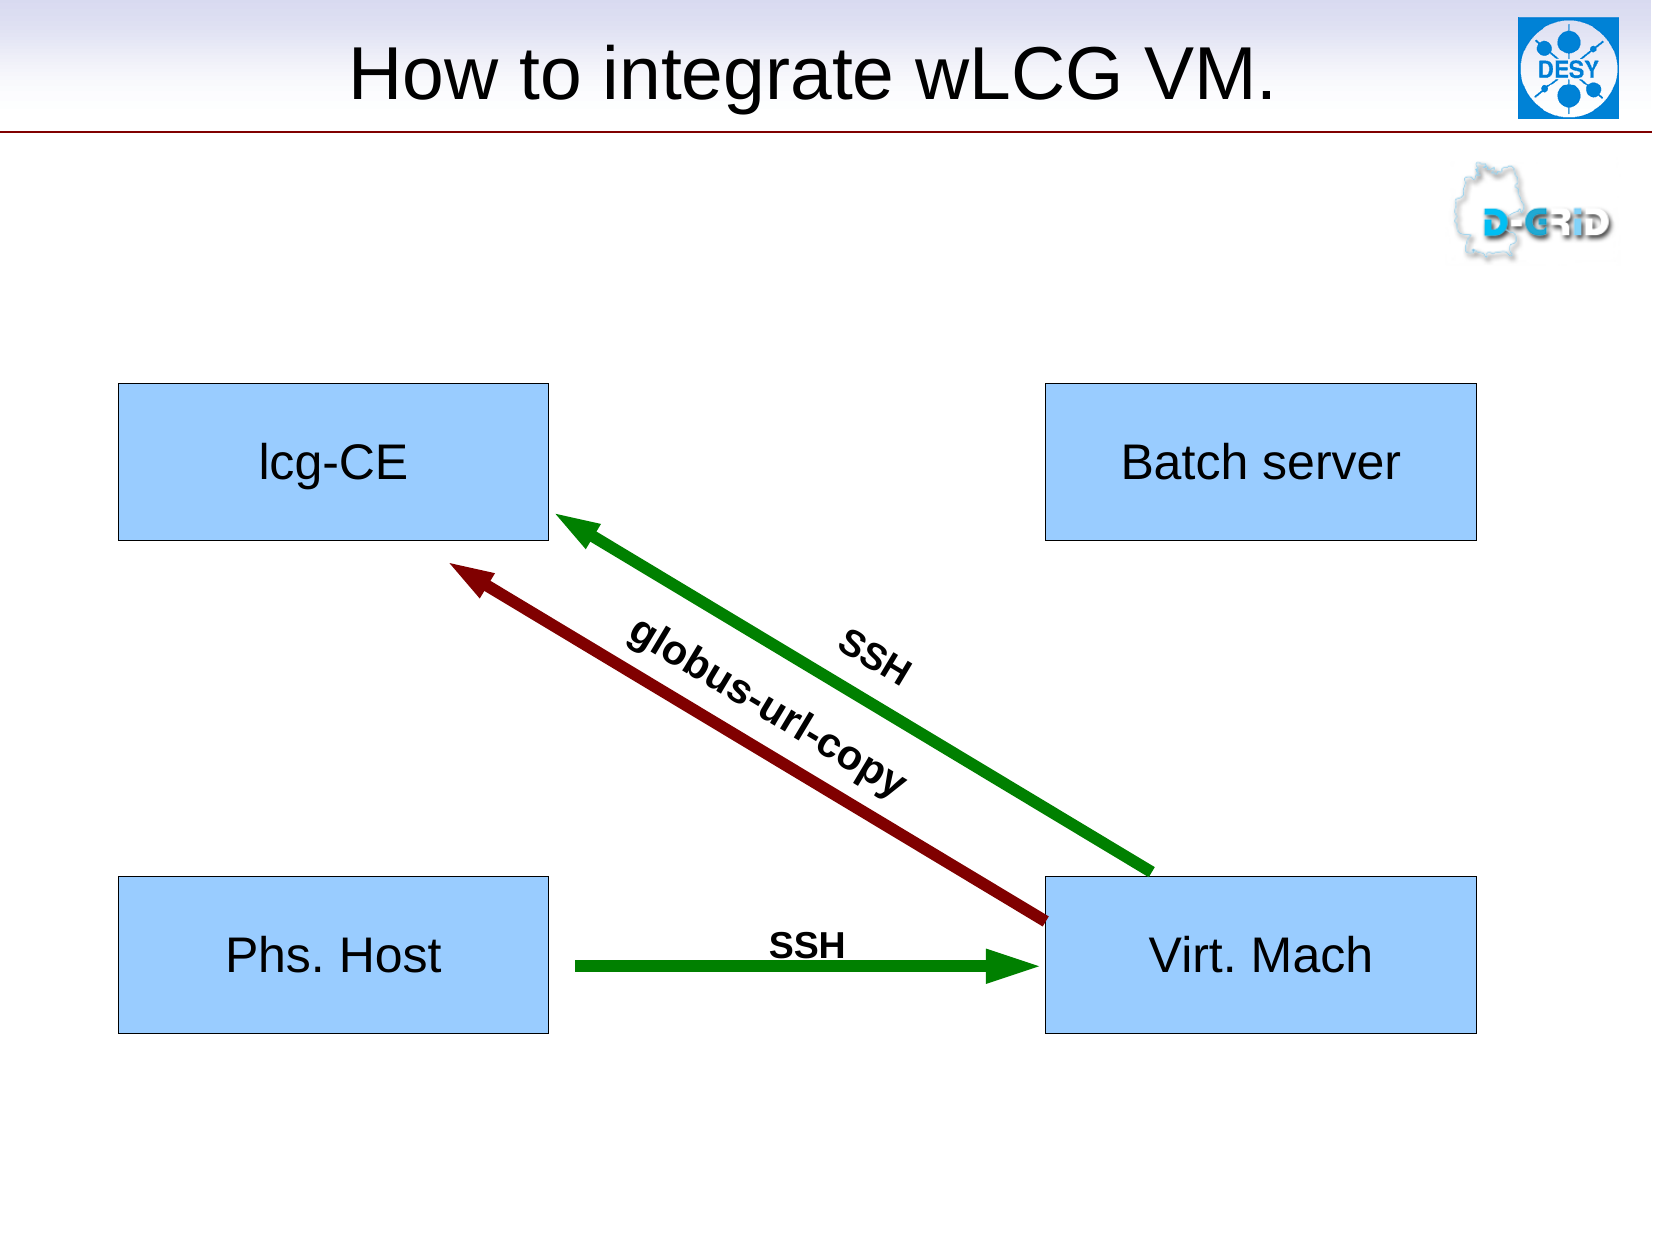

# How to integrate wLCG VM.
lcg-CE
Batch server
SSH
globus-url-copy
Phs. Host
Virt. Mach
SSH